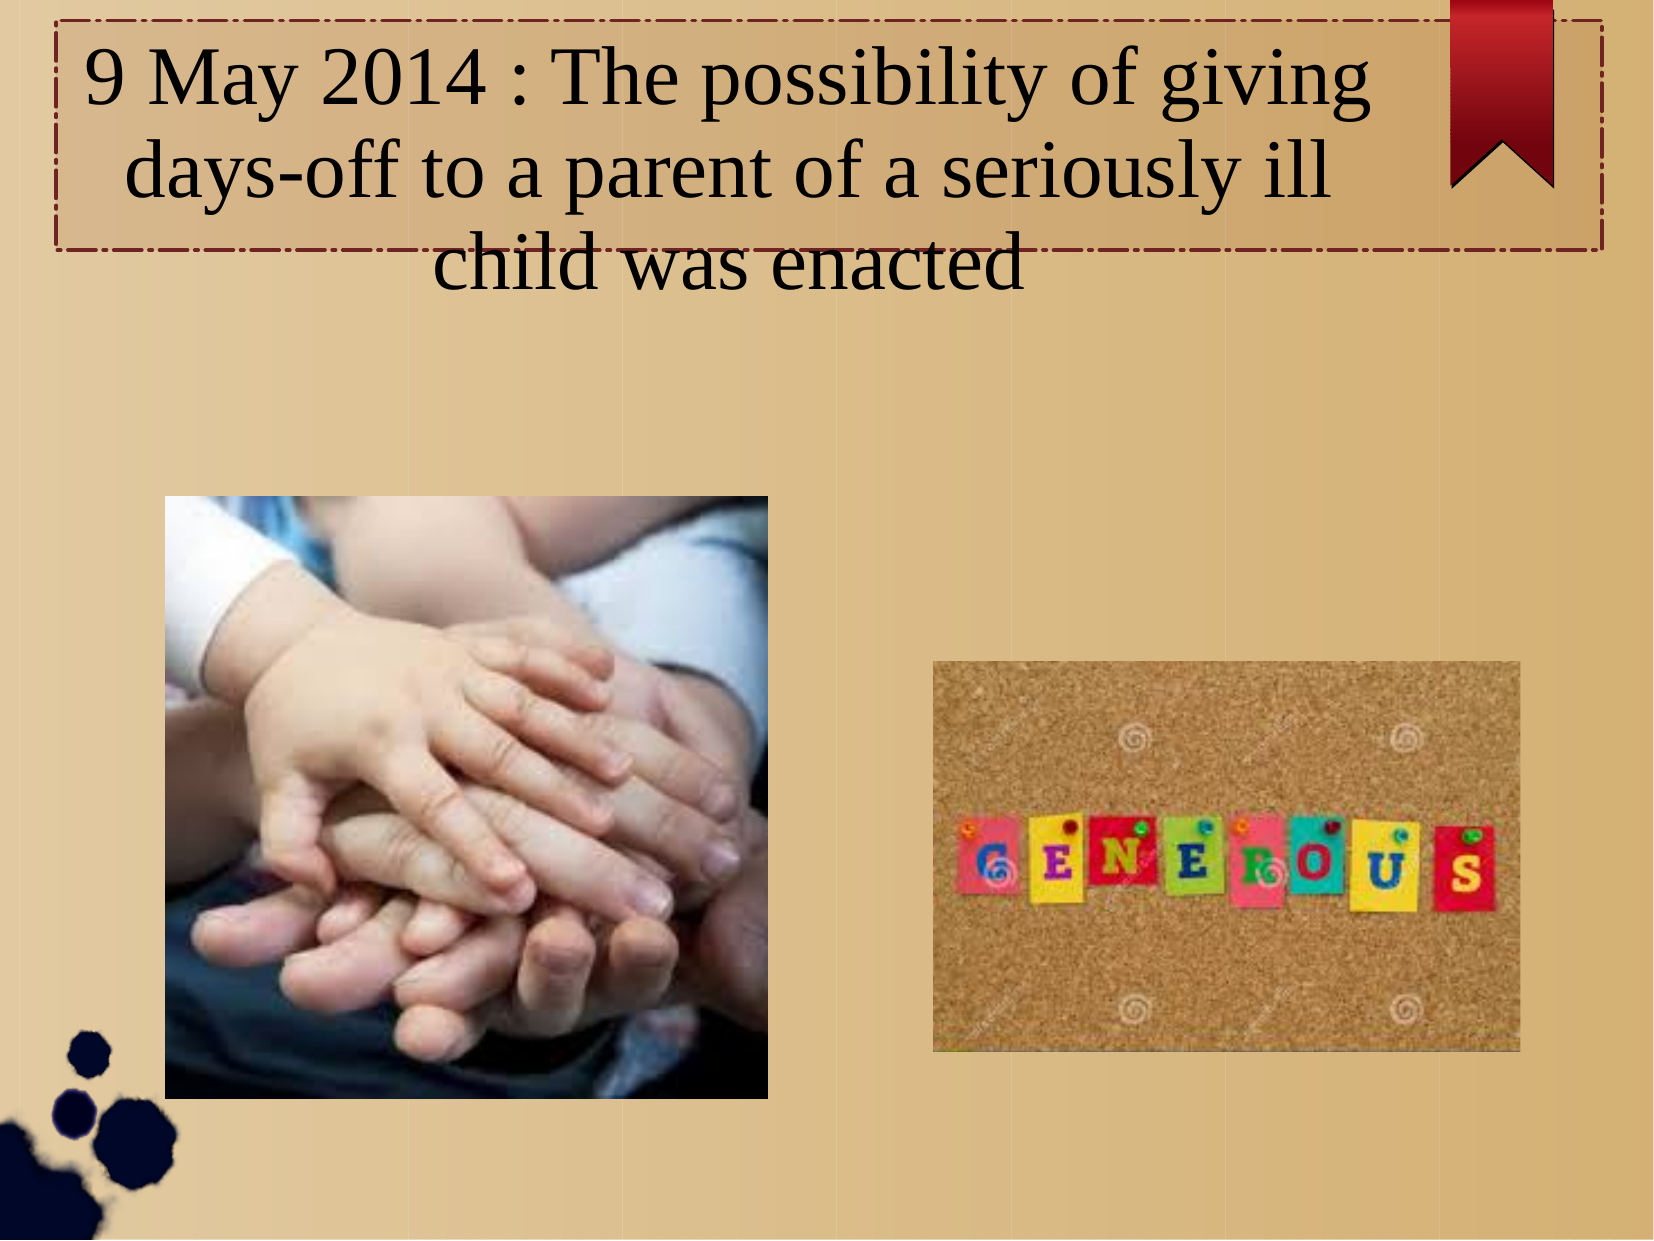

# 9 May 2014 : The possibility of giving days-off to a parent of a seriously ill child was enacted